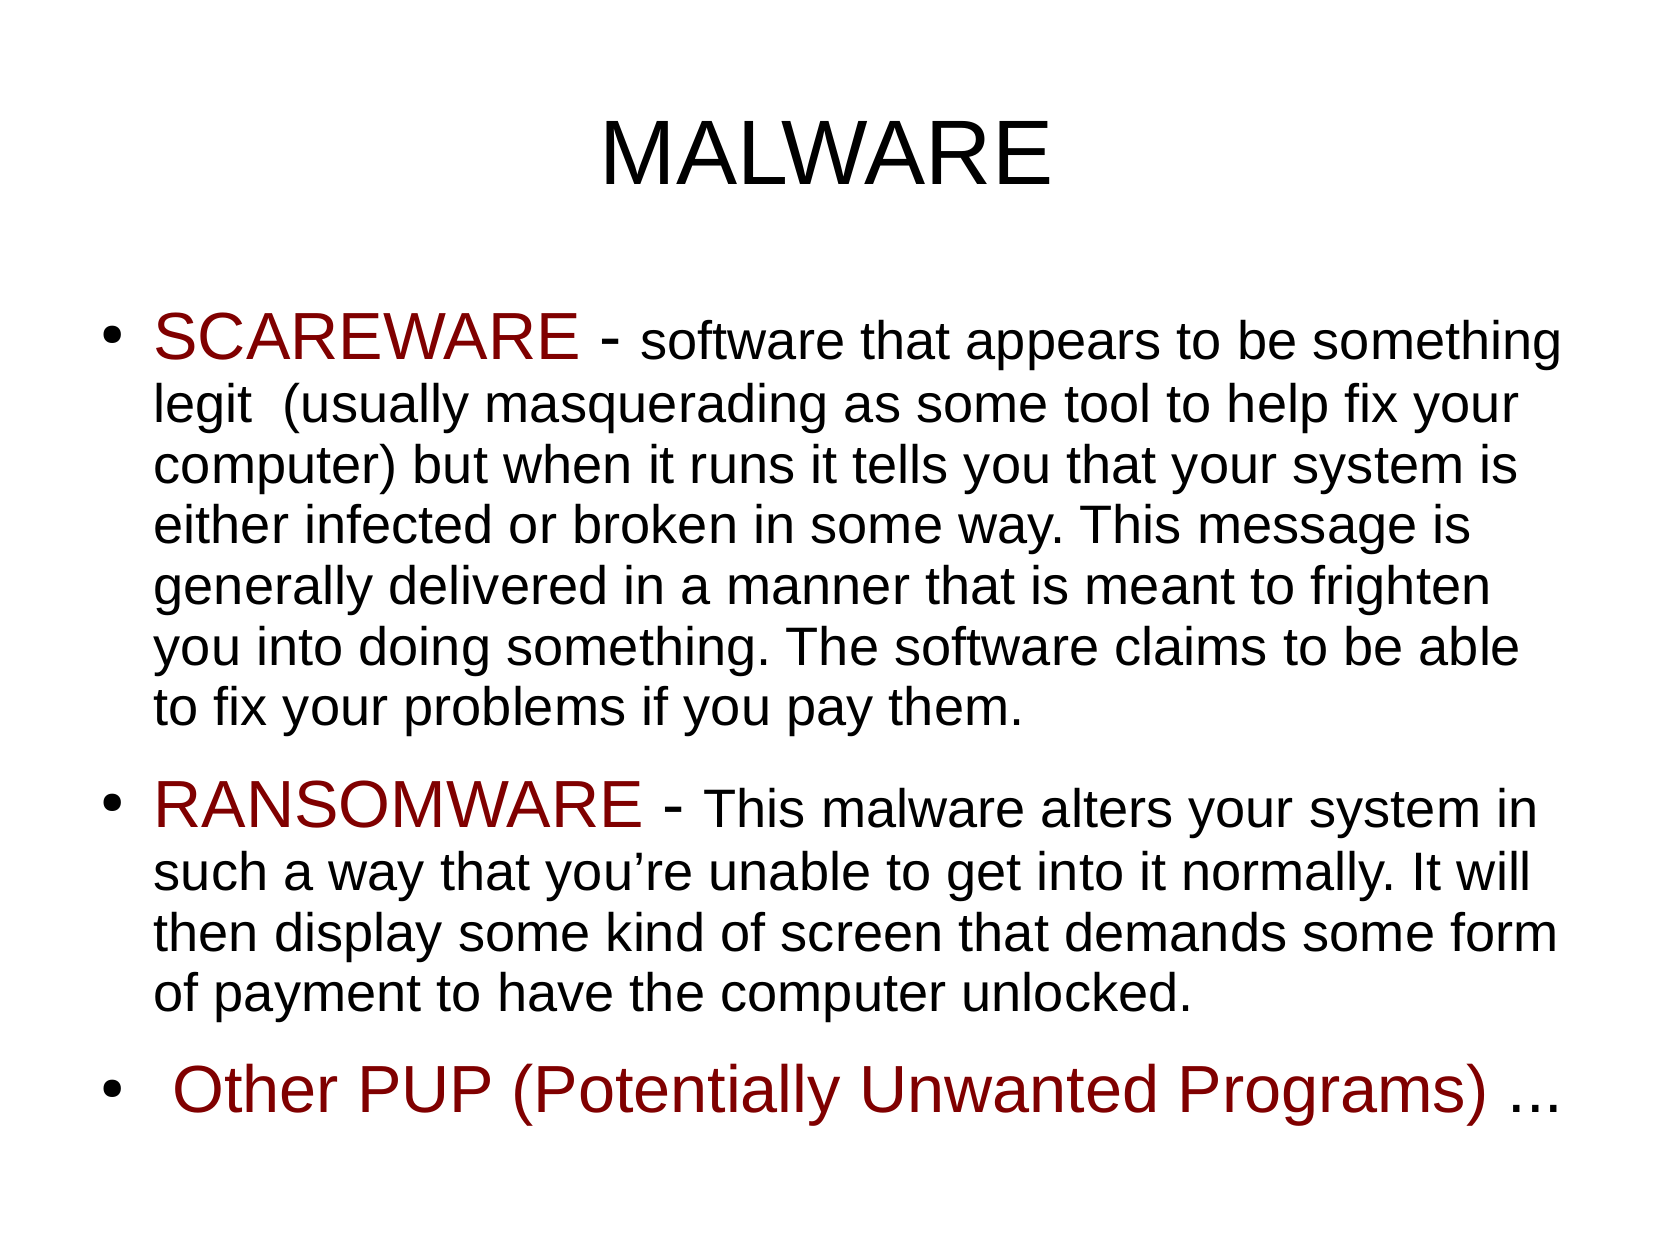

# MALWARE
SCAREWARE - software that appears to be something legit (usually masquerading as some tool to help fix your computer) but when it runs it tells you that your system is either infected or broken in some way. This message is generally delivered in a manner that is meant to frighten you into doing something. The software claims to be able to fix your problems if you pay them.
RANSOMWARE - This malware alters your system in such a way that you’re unable to get into it normally. It will then display some kind of screen that demands some form of payment to have the computer unlocked.
 Other PUP (Potentially Unwanted Programs) ...